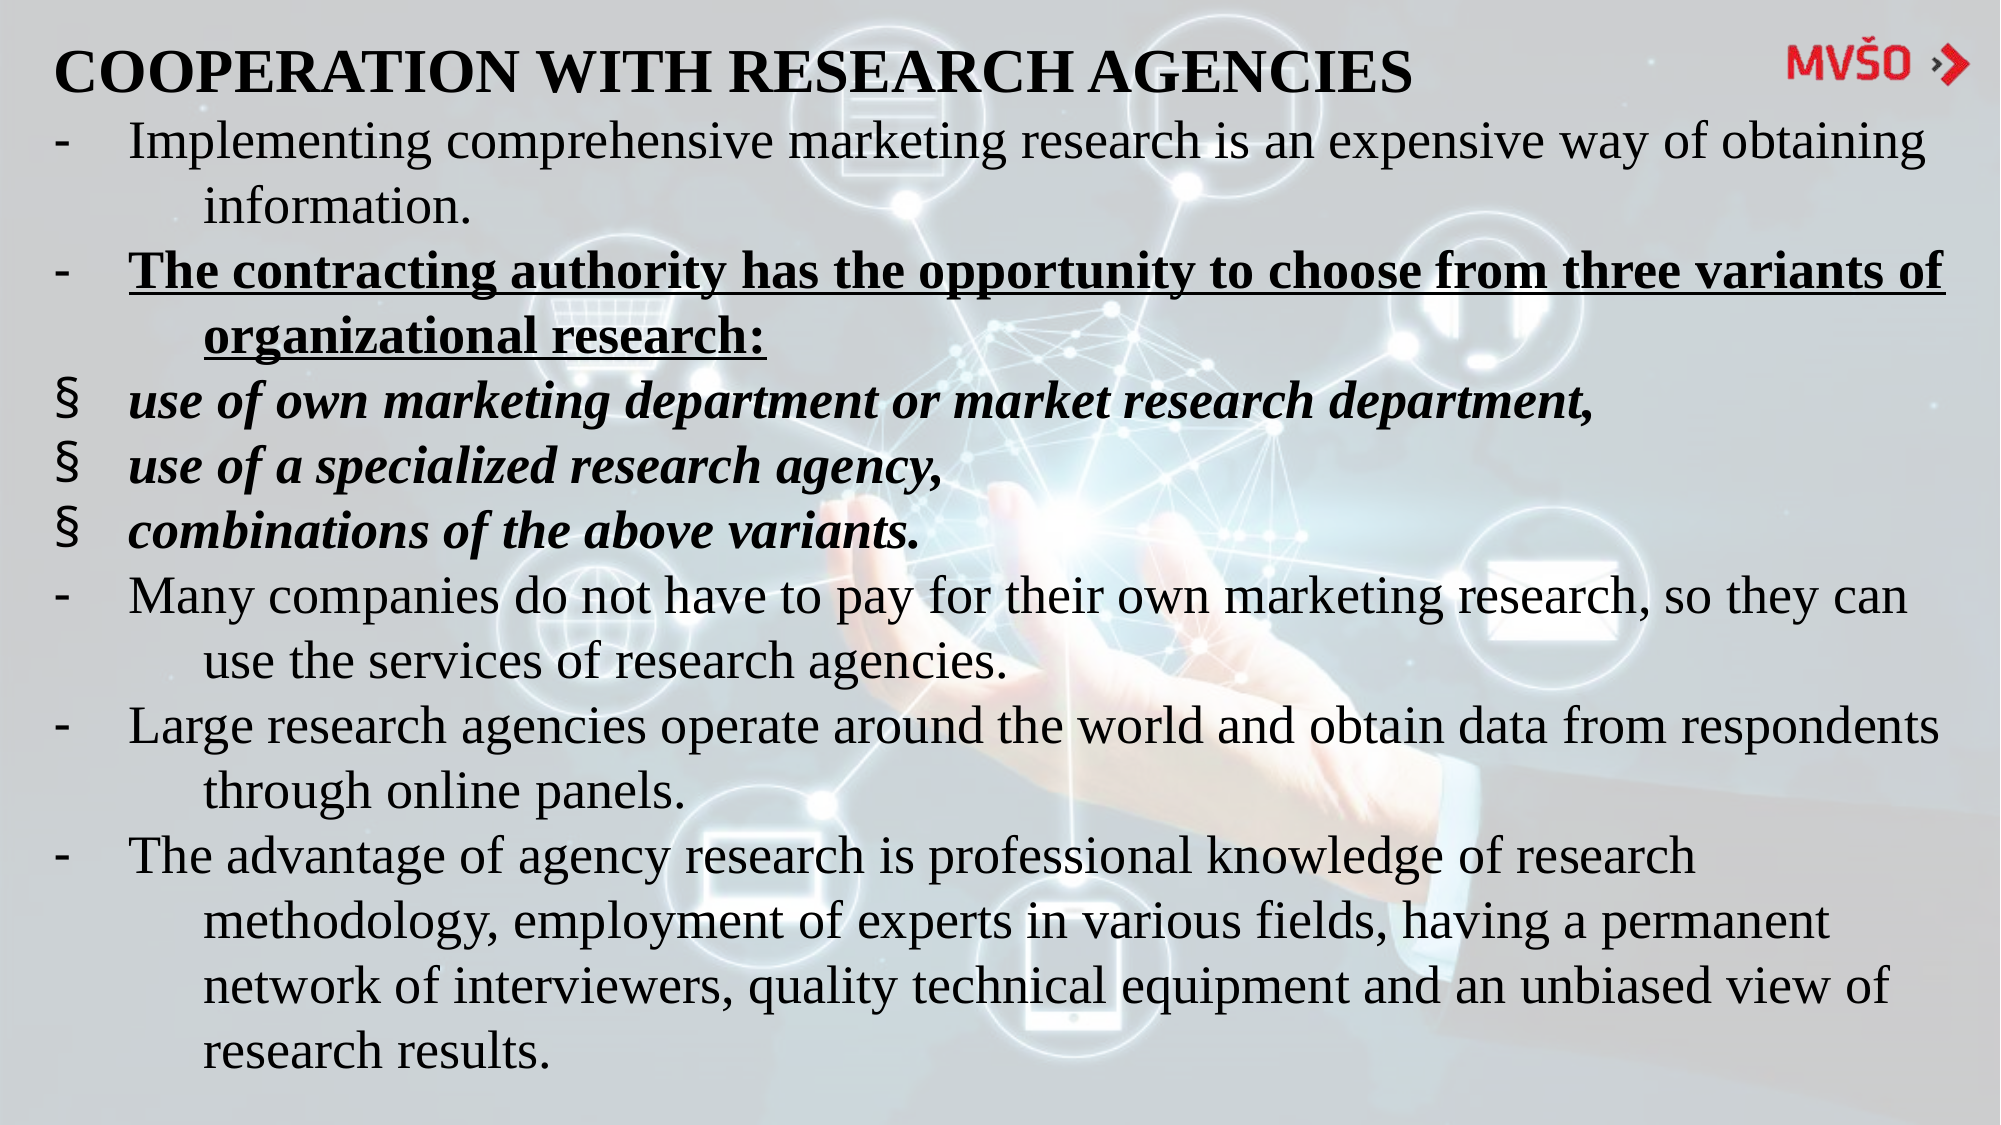

COOPERATION WITH RESEARCH AGENCIES
Implementing comprehensive marketing research is an expensive way of obtaining information.
The contracting authority has the opportunity to choose from three variants of organizational research:
use of own marketing department or market research department,
use of a specialized research agency,
combinations of the above variants.
Many companies do not have to pay for their own marketing research, so they can use the services of research agencies.
Large research agencies operate around the world and obtain data from respondents through online panels.
The advantage of agency research is professional knowledge of research methodology, employment of experts in various fields, having a permanent network of interviewers, quality technical equipment and an unbiased view of research results.